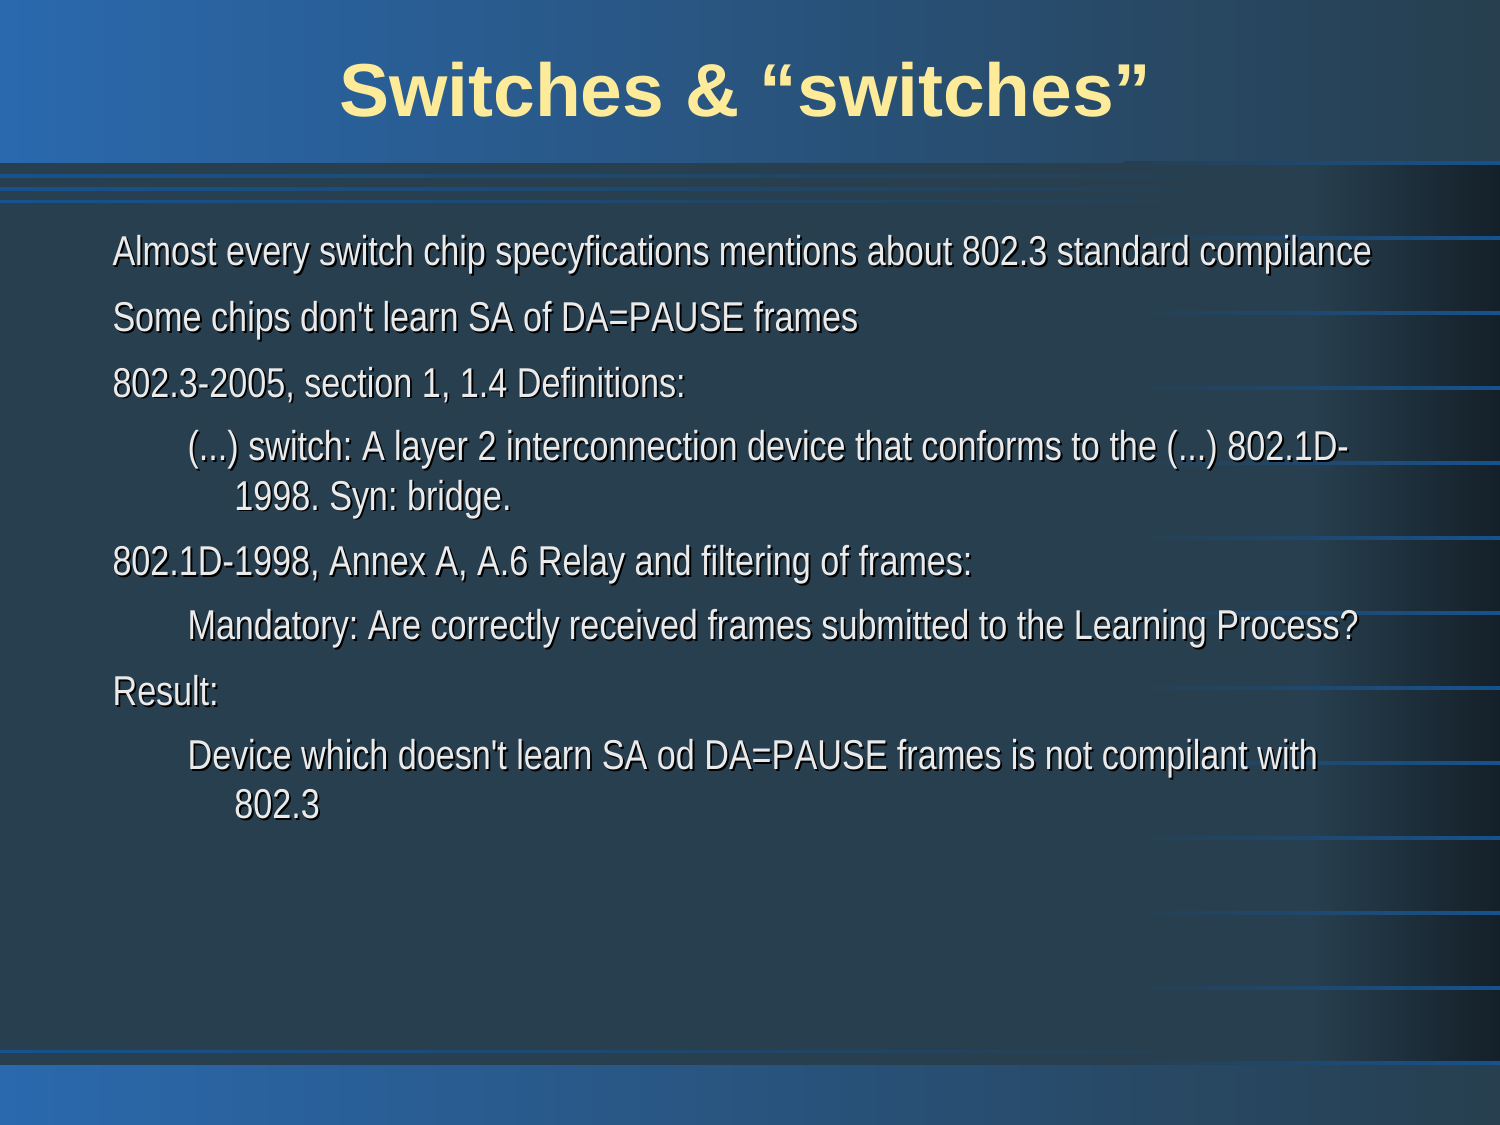

# Switches & “switches”
Almost every switch chip specyfications mentions about 802.3 standard compilance
Some chips don't learn SA of DA=PAUSE frames
802.3-2005, section 1, 1.4 Definitions:
(...) switch: A layer 2 interconnection device that conforms to the (...) 802.1D-1998. Syn: bridge.
802.1D-1998, Annex A, A.6 Relay and filtering of frames:
Mandatory: Are correctly received frames submitted to the Learning Process?
Result:
Device which doesn't learn SA od DA=PAUSE frames is not compilant with 802.3